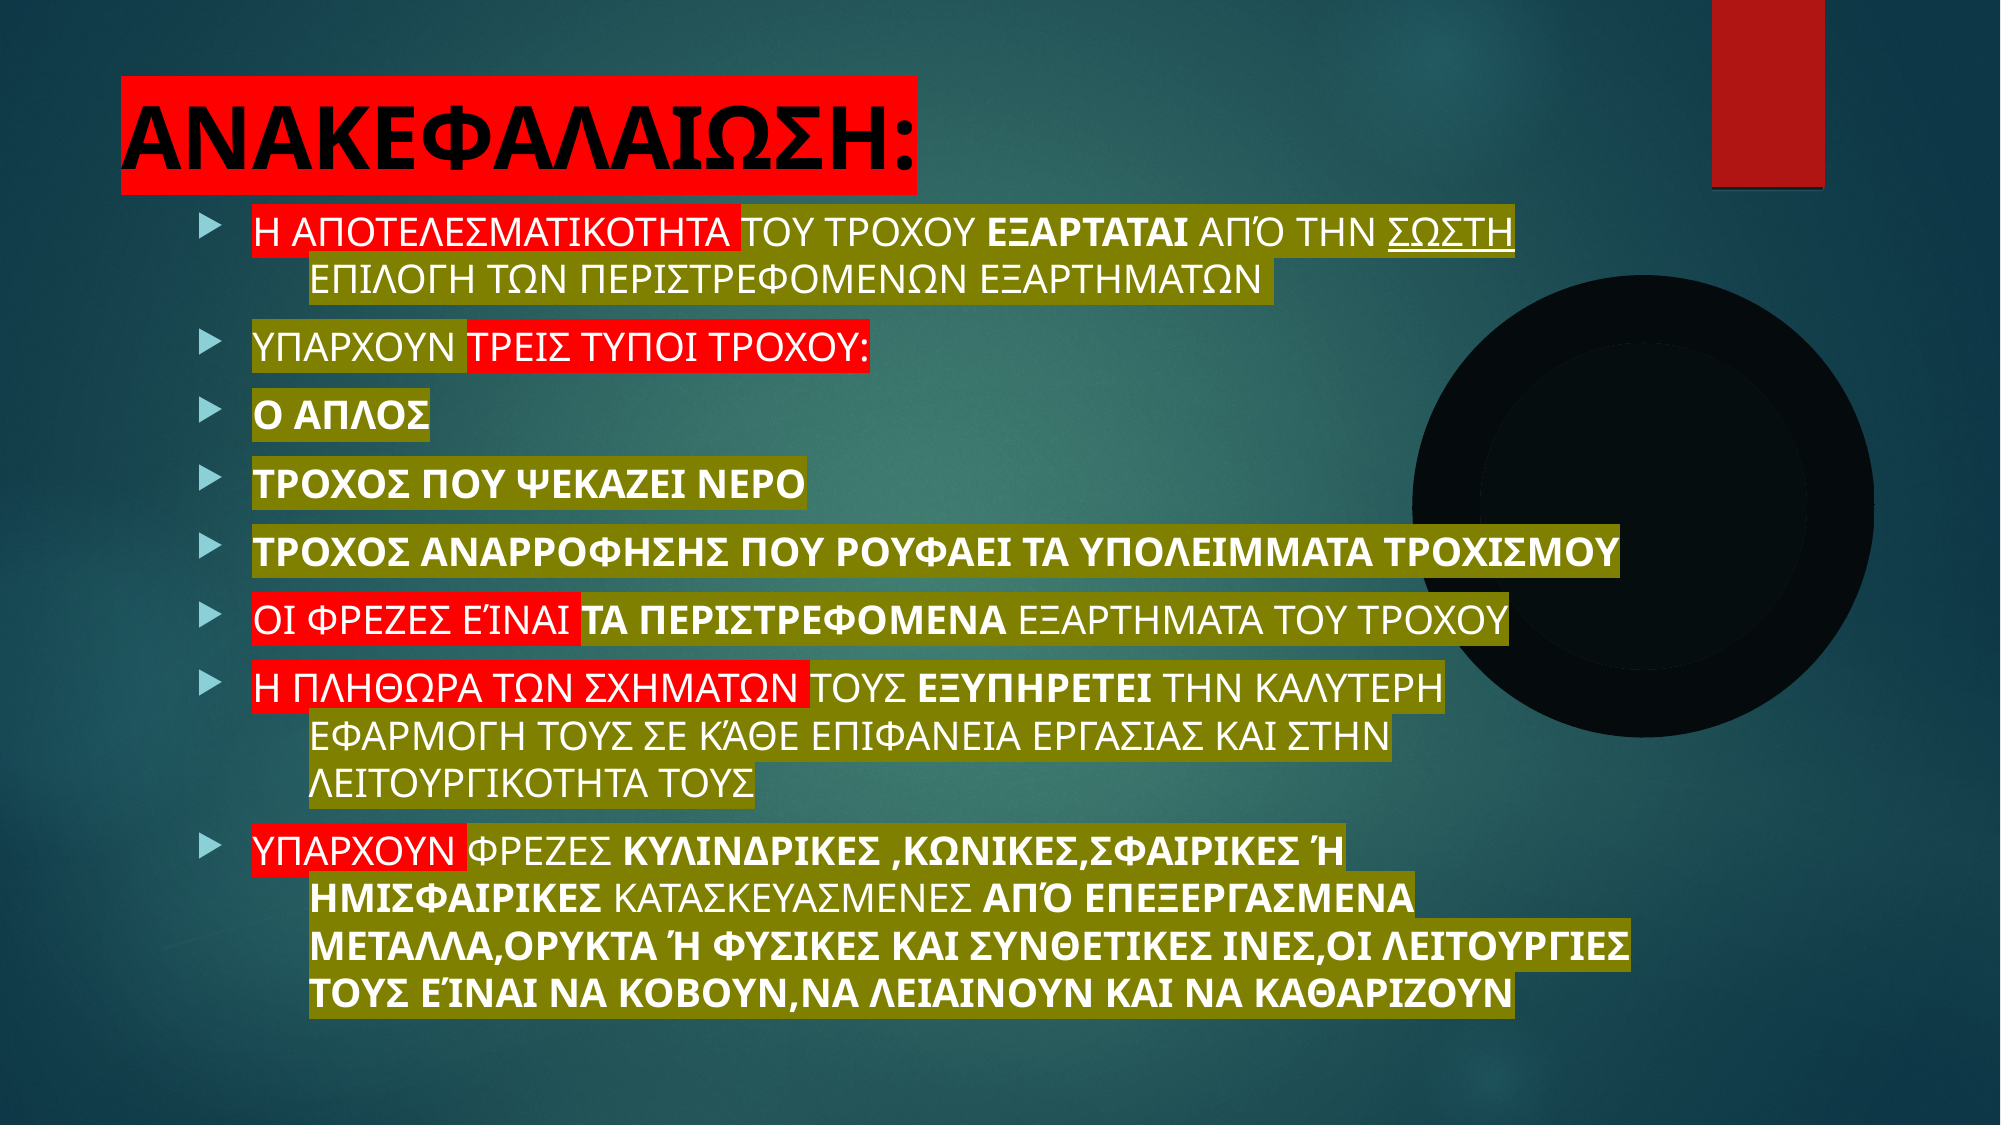

# ΑΝΑΚΕΦΑΛΑΙΩΣΗ:
Η ΑΠΟΤΕΛΕΣΜΑΤΙΚΟΤΗΤΑ ΤΟΥ ΤΡΟΧΟΥ ΕΞΑΡΤΑΤΑΙ ΑΠΌ ΤΗΝ ΣΩΣΤΗ ΕΠΙΛΟΓΗ ΤΩΝ ΠΕΡΙΣΤΡΕΦΟΜΕΝΩΝ ΕΞΑΡΤΗΜΑΤΩΝ
ΥΠΑΡΧΟΥΝ ΤΡΕΙΣ ΤΥΠΟΙ ΤΡΟΧΟΥ:
Ο ΑΠΛΟΣ
ΤΡΟΧΟΣ ΠΟΥ ΨΕΚΑΖΕΙ ΝΕΡΟ
ΤΡΟΧΟΣ ΑΝΑΡΡΟΦΗΣΗΣ ΠΟΥ ΡΟΥΦΑΕΙ ΤΑ ΥΠΟΛΕΙΜΜΑΤΑ ΤΡΟΧΙΣΜΟΥ
ΟΙ ΦΡΕΖΕΣ ΕΊΝΑΙ ΤΑ ΠΕΡΙΣΤΡΕΦΟΜΕΝΑ ΕΞΑΡΤΗΜΑΤΑ ΤΟΥ ΤΡΟΧΟΥ
Η ΠΛΗΘΩΡΑ ΤΩΝ ΣΧΗΜΑΤΩΝ ΤΟΥΣ ΕΞΥΠΗΡΕΤΕΙ ΤΗΝ ΚΑΛΥΤΕΡΗ ΕΦΑΡΜΟΓΗ ΤΟΥΣ ΣΕ ΚΆΘΕ ΕΠΙΦΑΝΕΙΑ ΕΡΓΑΣΙΑΣ ΚΑΙ ΣΤΗΝ ΛΕΙΤΟΥΡΓΙΚΟΤΗΤΑ ΤΟΥΣ
ΥΠΑΡΧΟΥΝ ΦΡΕΖΕΣ ΚΥΛΙΝΔΡΙΚΕΣ ,ΚΩΝΙΚΕΣ,ΣΦΑΙΡΙΚΕΣ Ή ΗΜΙΣΦΑΙΡΙΚΕΣ ΚΑΤΑΣΚΕΥΑΣΜΕΝΕΣ ΑΠΌ ΕΠΕΞΕΡΓΑΣΜΕΝΑ ΜΕΤΑΛΛΑ,ΟΡΥΚΤΑ Ή ΦΥΣΙΚΕΣ ΚΑΙ ΣΥΝΘΕΤΙΚΕΣ ΙΝΕΣ,ΟΙ ΛΕΙΤΟΥΡΓΙΕΣ ΤΟΥΣ ΕΊΝΑΙ ΝΑ ΚΟΒΟΥΝ,ΝΑ ΛΕΙΑΙΝΟΥΝ ΚΑΙ ΝΑ ΚΑΘΑΡΙΖΟΥΝ